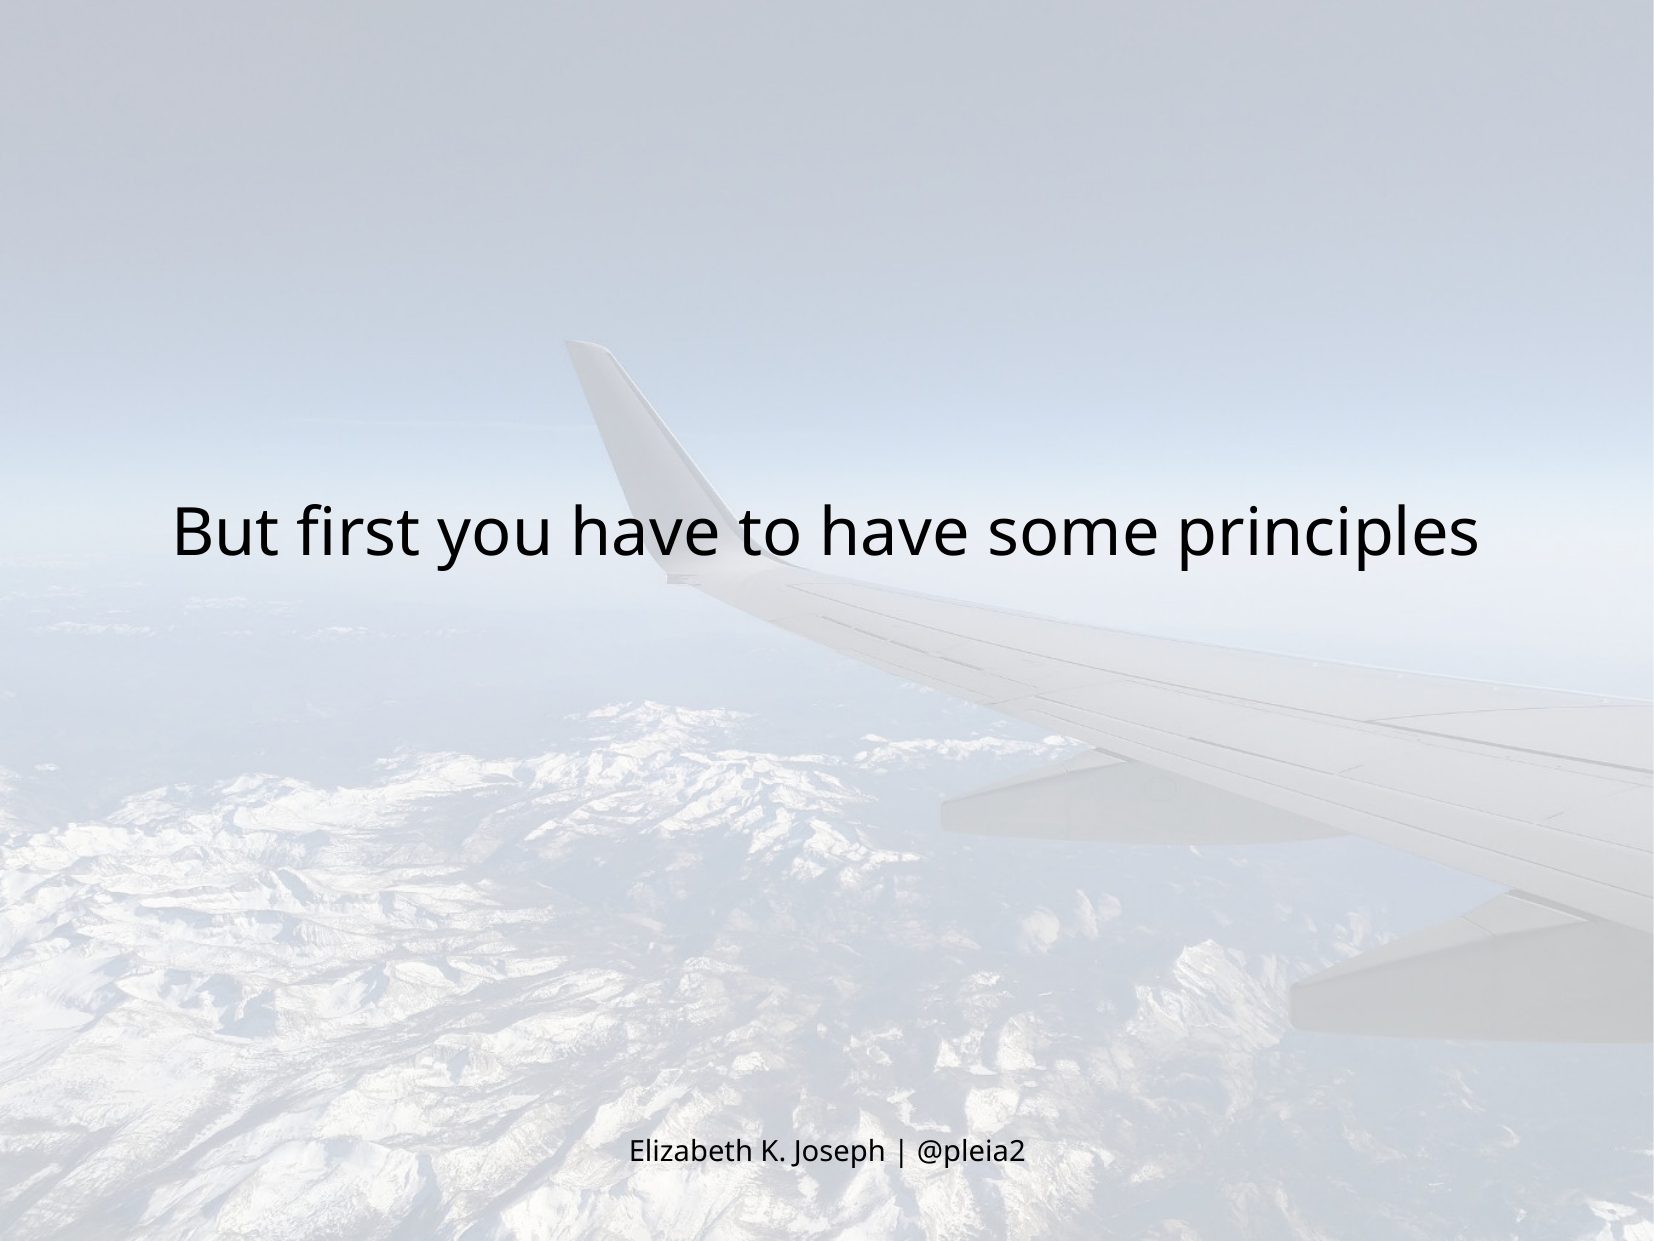

# But first you have to have some principles
Elizabeth K. Joseph | @pleia2